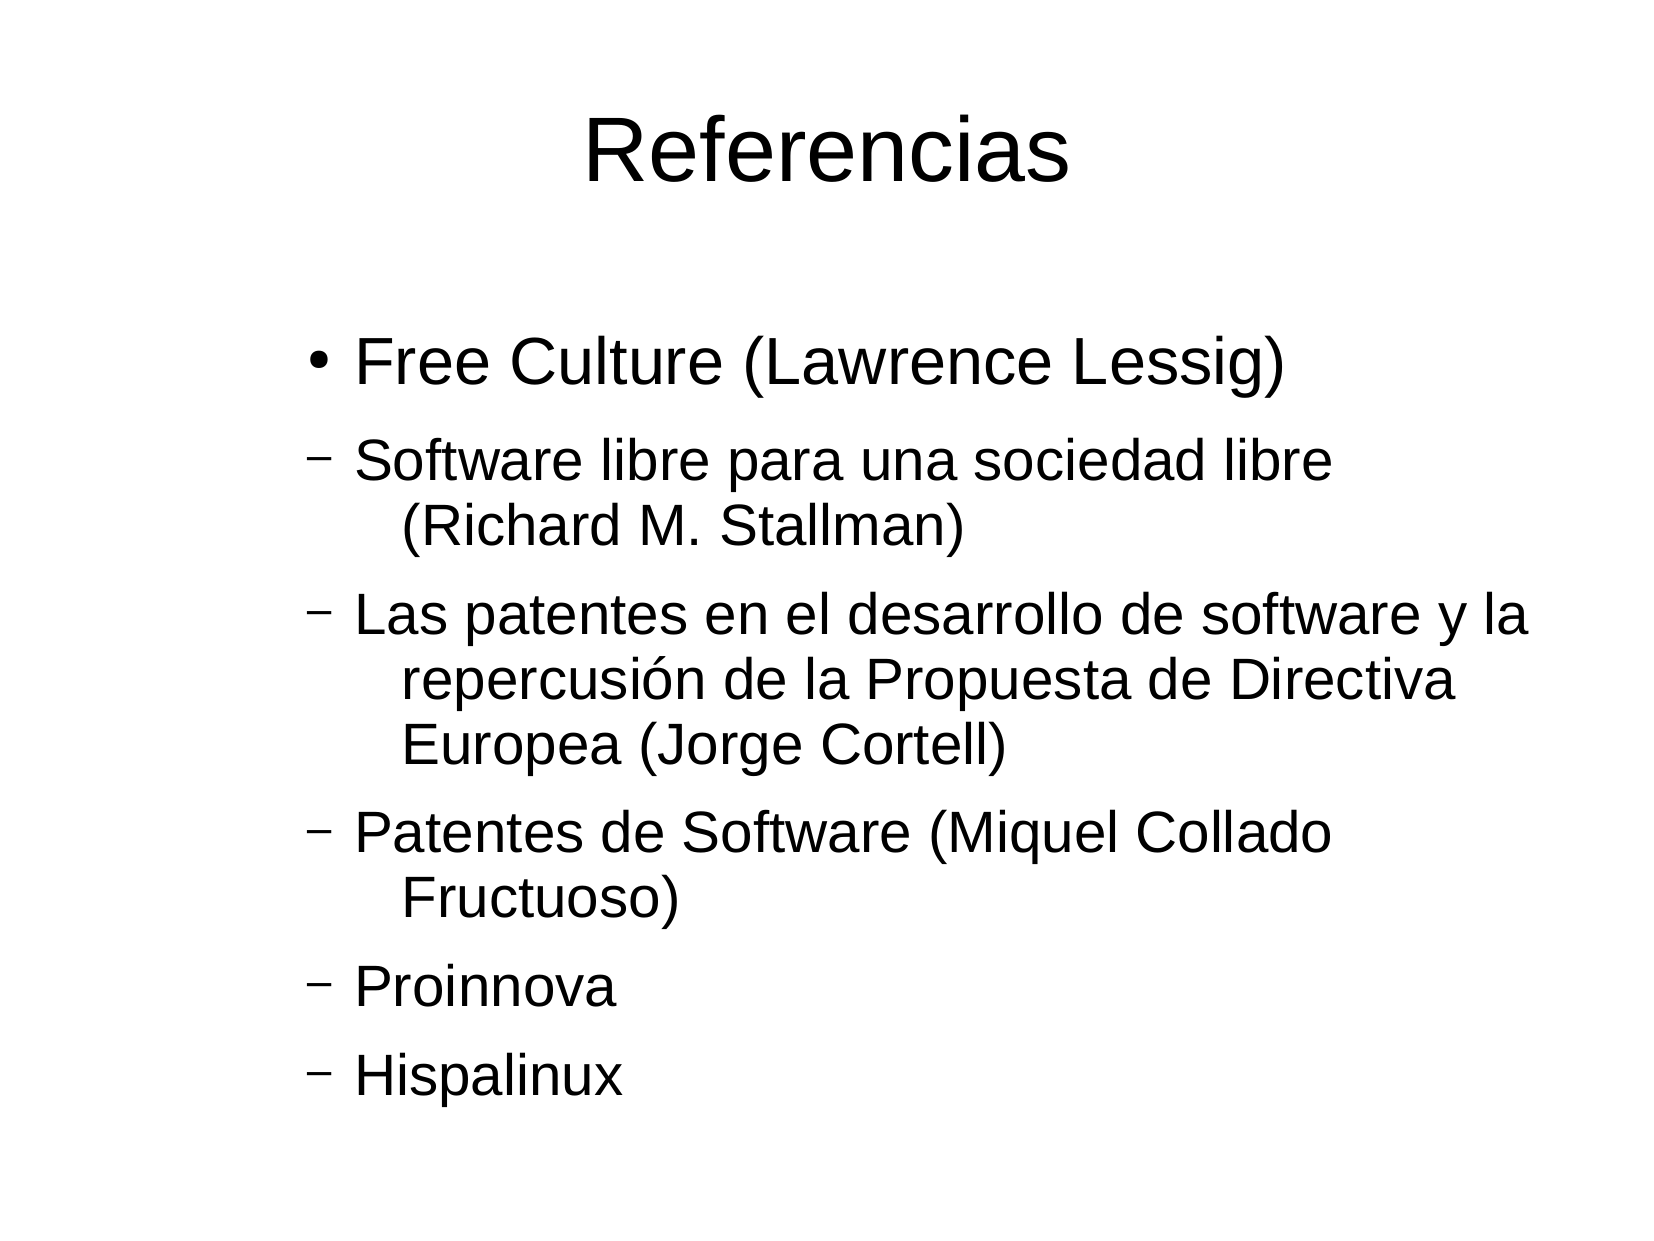

# Referencias
Free Culture (Lawrence Lessig)
Software libre para una sociedad libre (Richard M. Stallman)
Las patentes en el desarrollo de software y la repercusión de la Propuesta de Directiva Europea (Jorge Cortell)
Patentes de Software (Miquel Collado Fructuoso)
Proinnova
Hispalinux